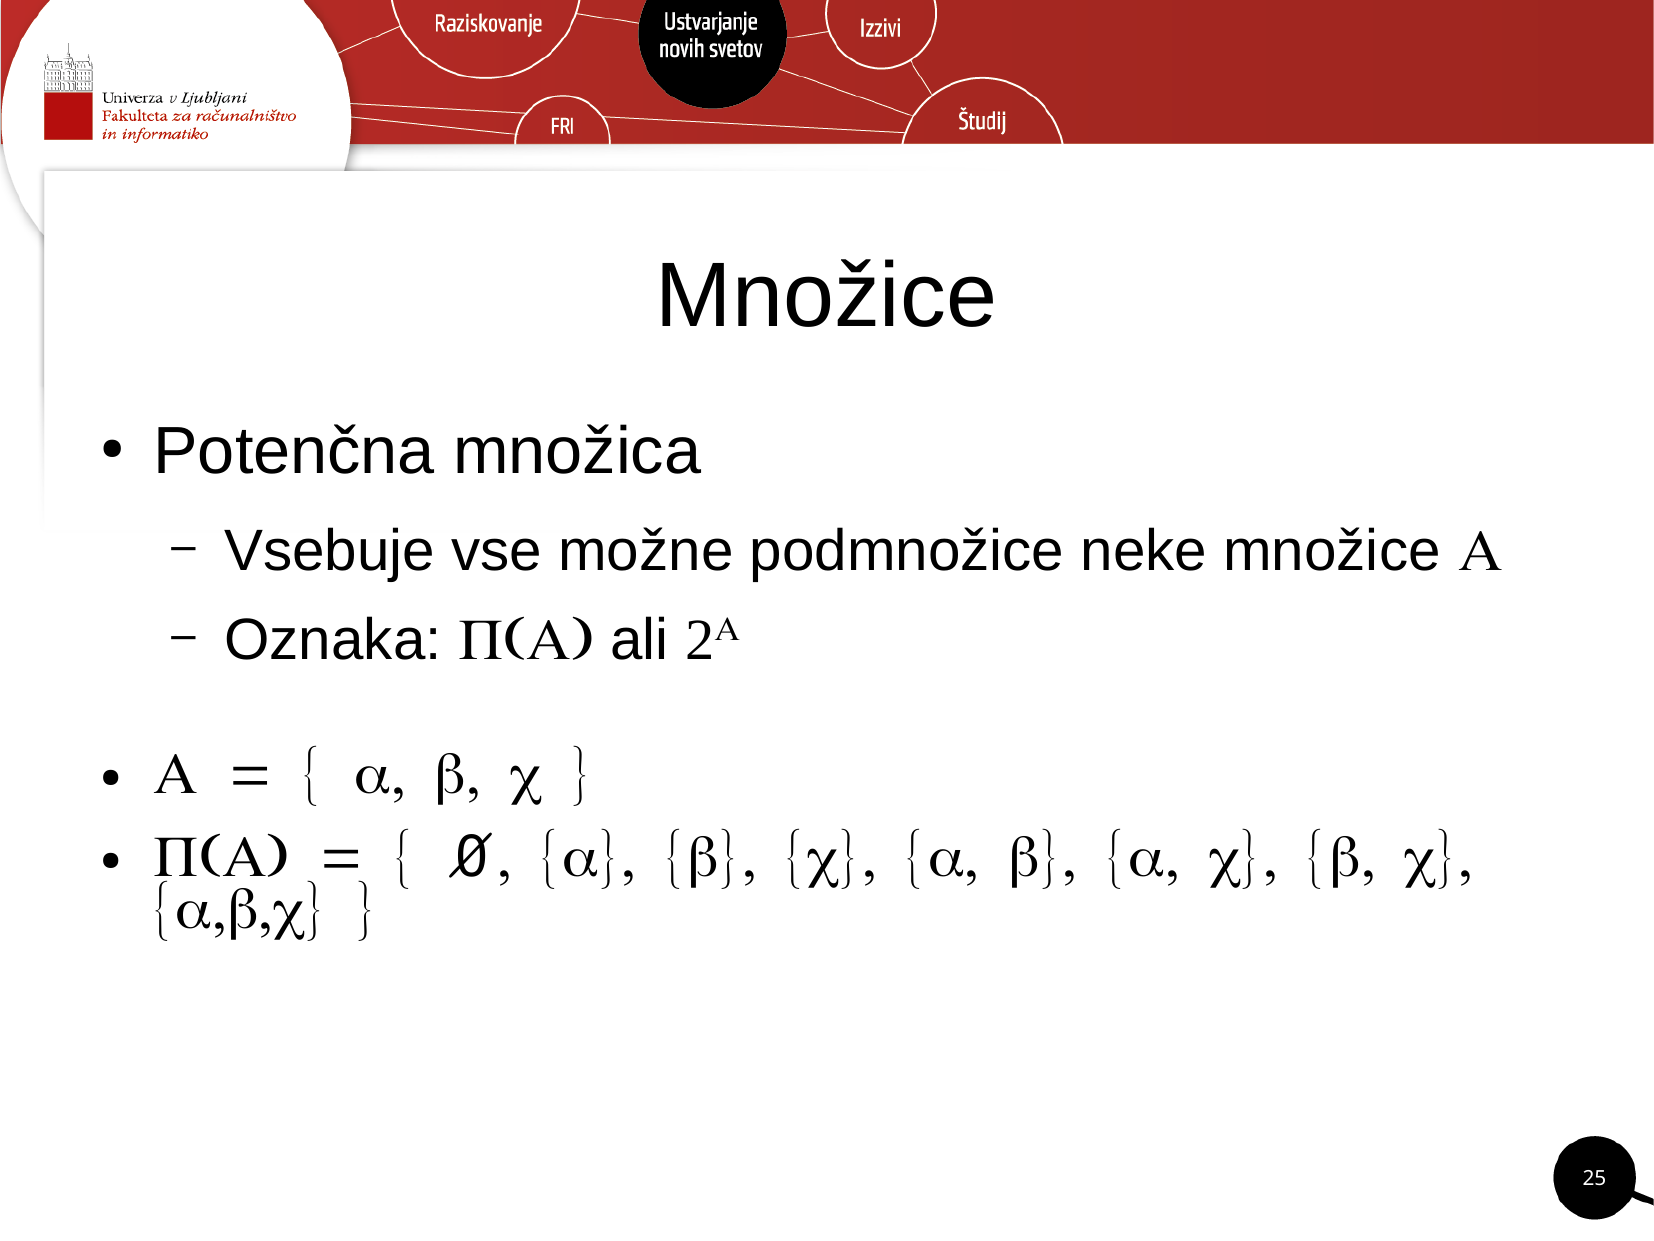

# Množice
Potenčna množica
Vsebuje vse možne podmnožice neke množice A
Oznaka: P(A) ali 2A
A = { a, b, c }
P(A) = { ∅, {a}, {b}, {c}, {a, b}, {a, c}, {b, c}, {a,b,c} }